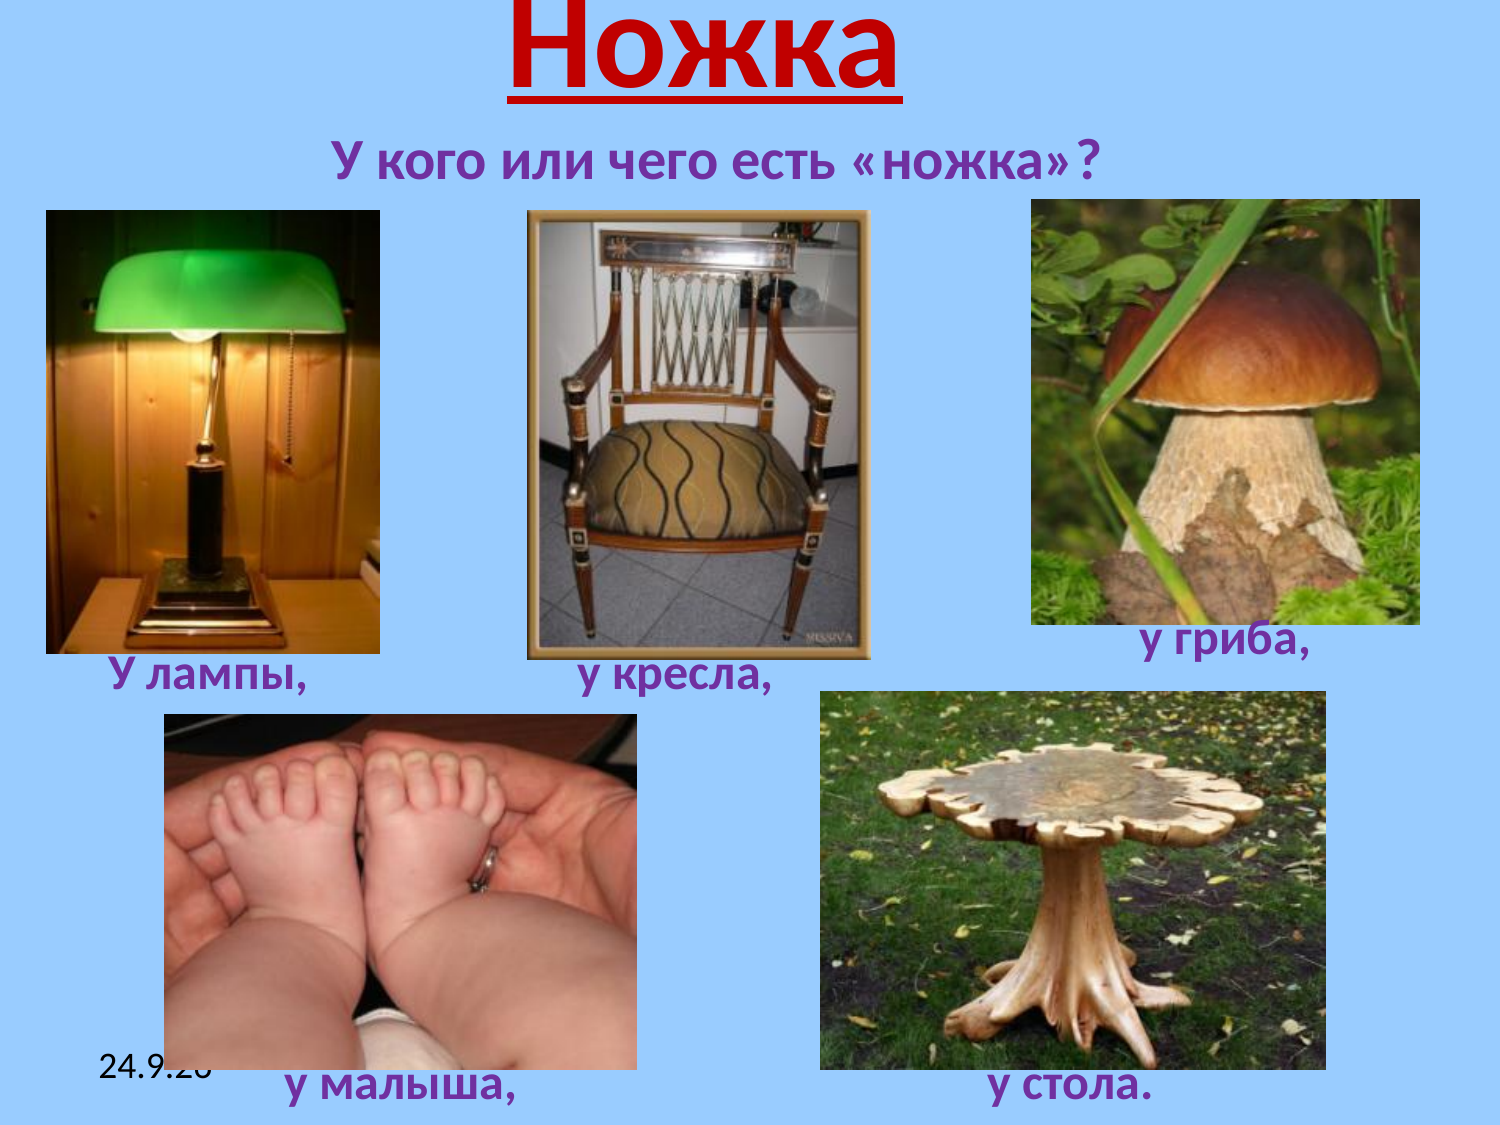

Ножка
У кого или чего есть «ножка»?
у гриба,
У лампы,
у кресла,
у малыша,
у стола.